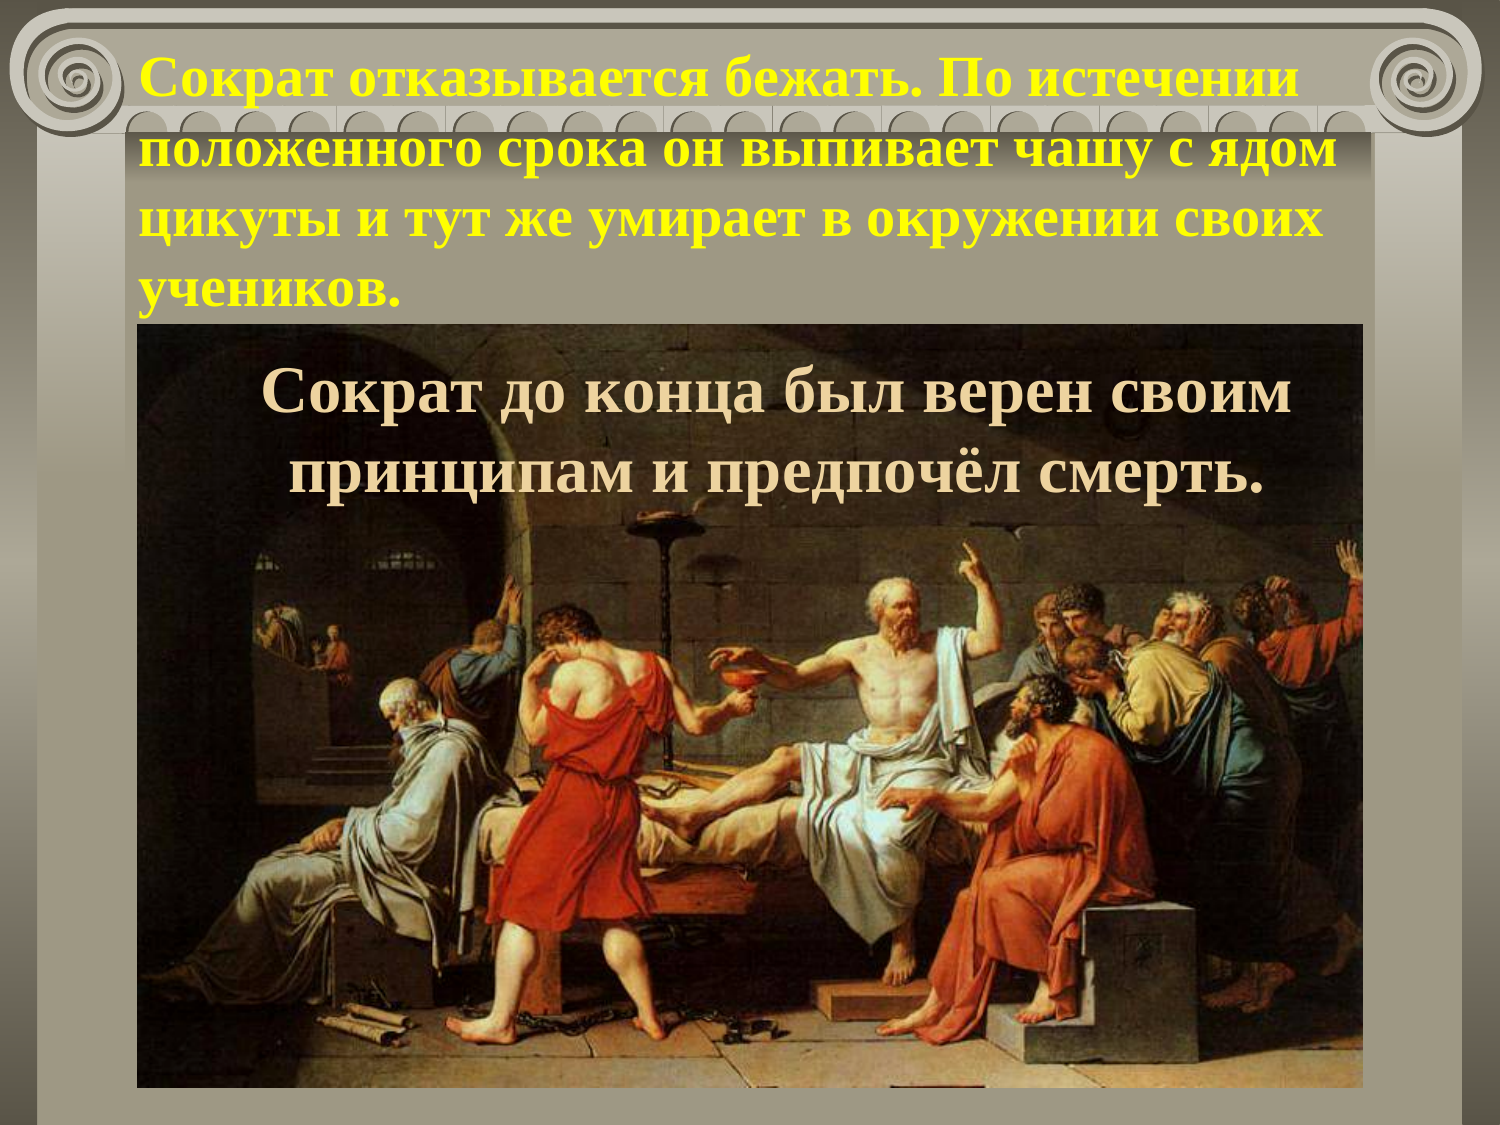

Сократ отказывается бежать. По истечении положенного срока он выпивает чашу с ядом цикуты и тут же умирает в окружении своих учеников.
Сократ до конца был верен своим принципам и предпочёл смерть.